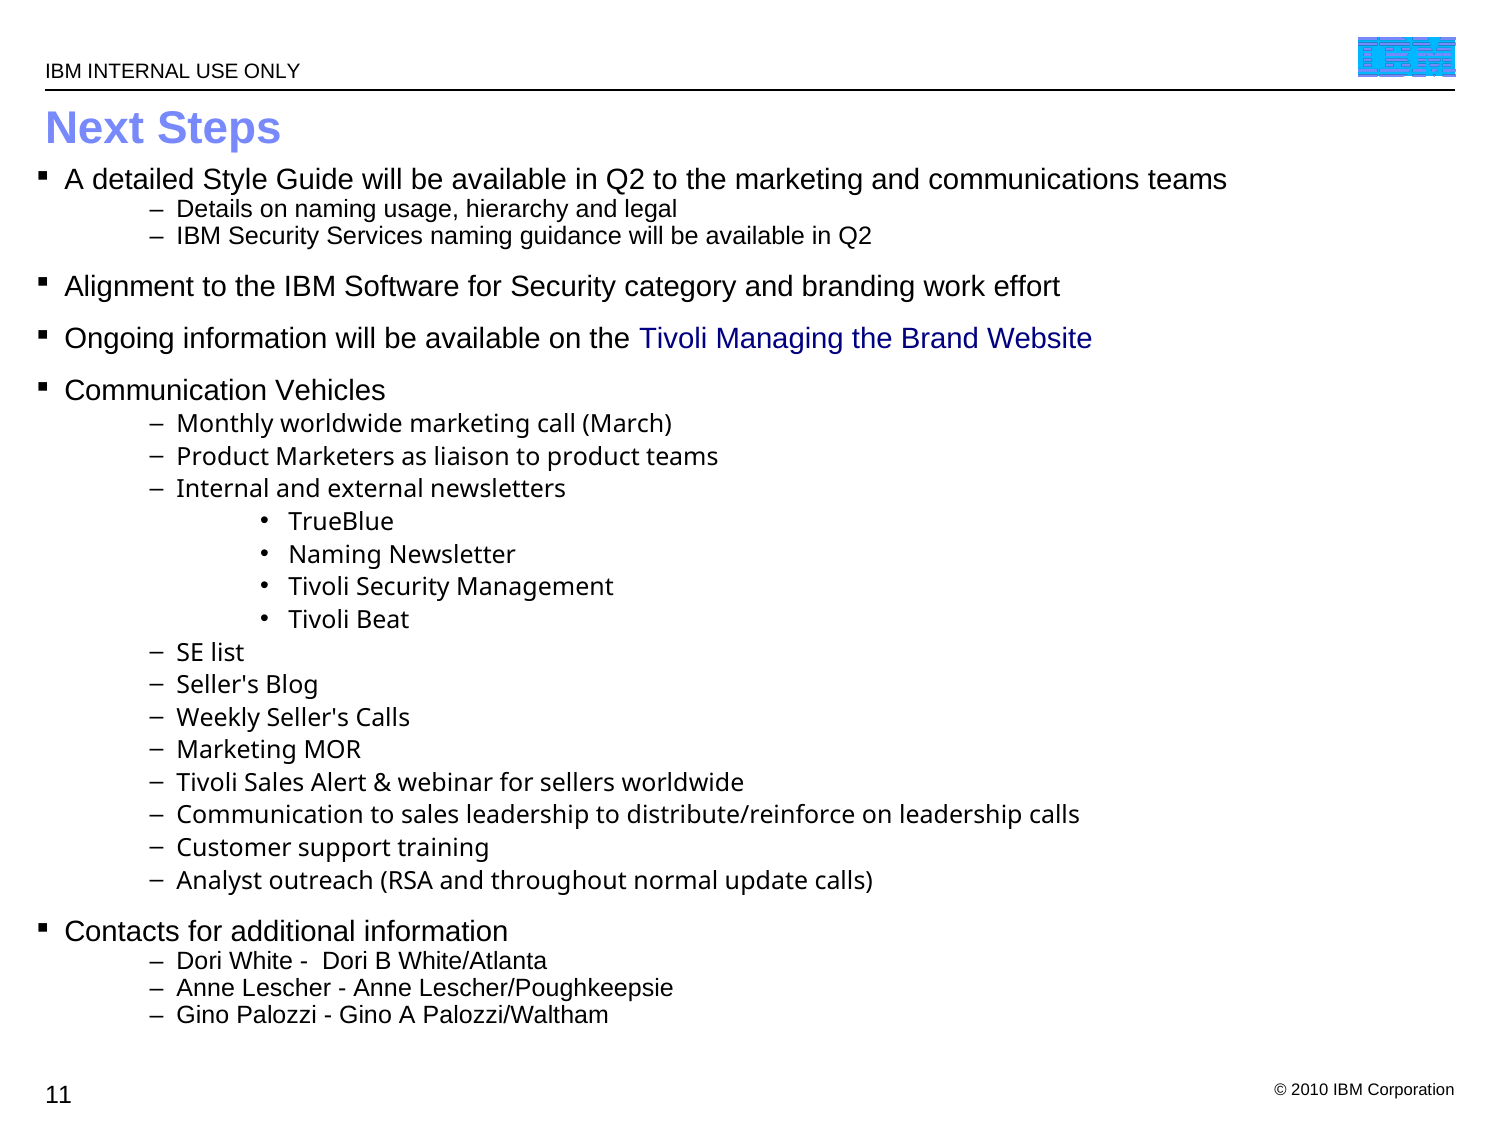

# Next Steps
A detailed Style Guide will be available in Q2 to the marketing and communications teams
Details on naming usage, hierarchy and legal
IBM Security Services naming guidance will be available in Q2
Alignment to the IBM Software for Security category and branding work effort
Ongoing information will be available on the Tivoli Managing the Brand Website
Communication Vehicles
Monthly worldwide marketing call (March)
Product Marketers as liaison to product teams
Internal and external newsletters
TrueBlue
Naming Newsletter
Tivoli Security Management
Tivoli Beat
SE list
Seller's Blog
Weekly Seller's Calls
Marketing MOR
Tivoli Sales Alert & webinar for sellers worldwide
Communication to sales leadership to distribute/reinforce on leadership calls
Customer support training
Analyst outreach (RSA and throughout normal update calls)
Contacts for additional information
Dori White - Dori B White/Atlanta
Anne Lescher - Anne Lescher/Poughkeepsie
Gino Palozzi - Gino A Palozzi/Waltham
11